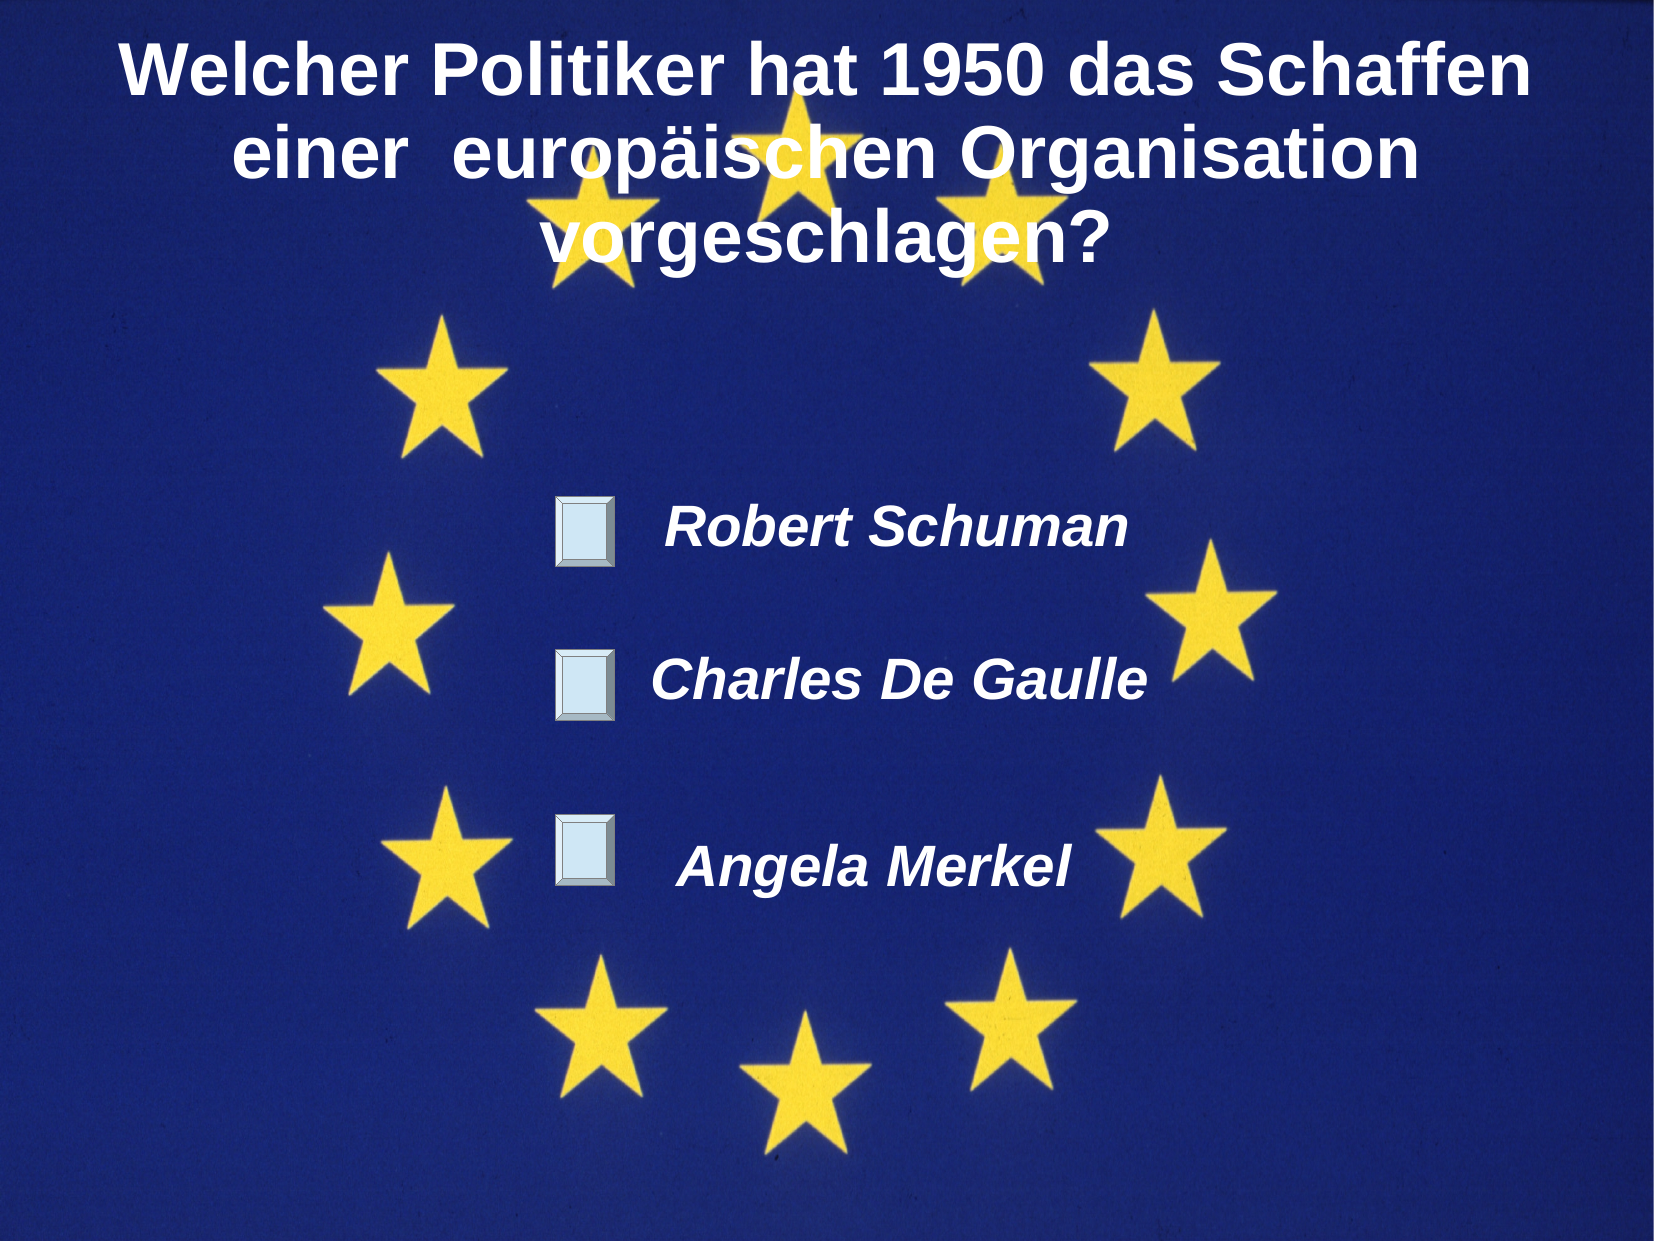

# Welcher Politiker hat 1950 das Schaffen einer europäischen Organisation vorgeschlagen?
Robert Schuman
Charles De Gaulle
Angela Merkel